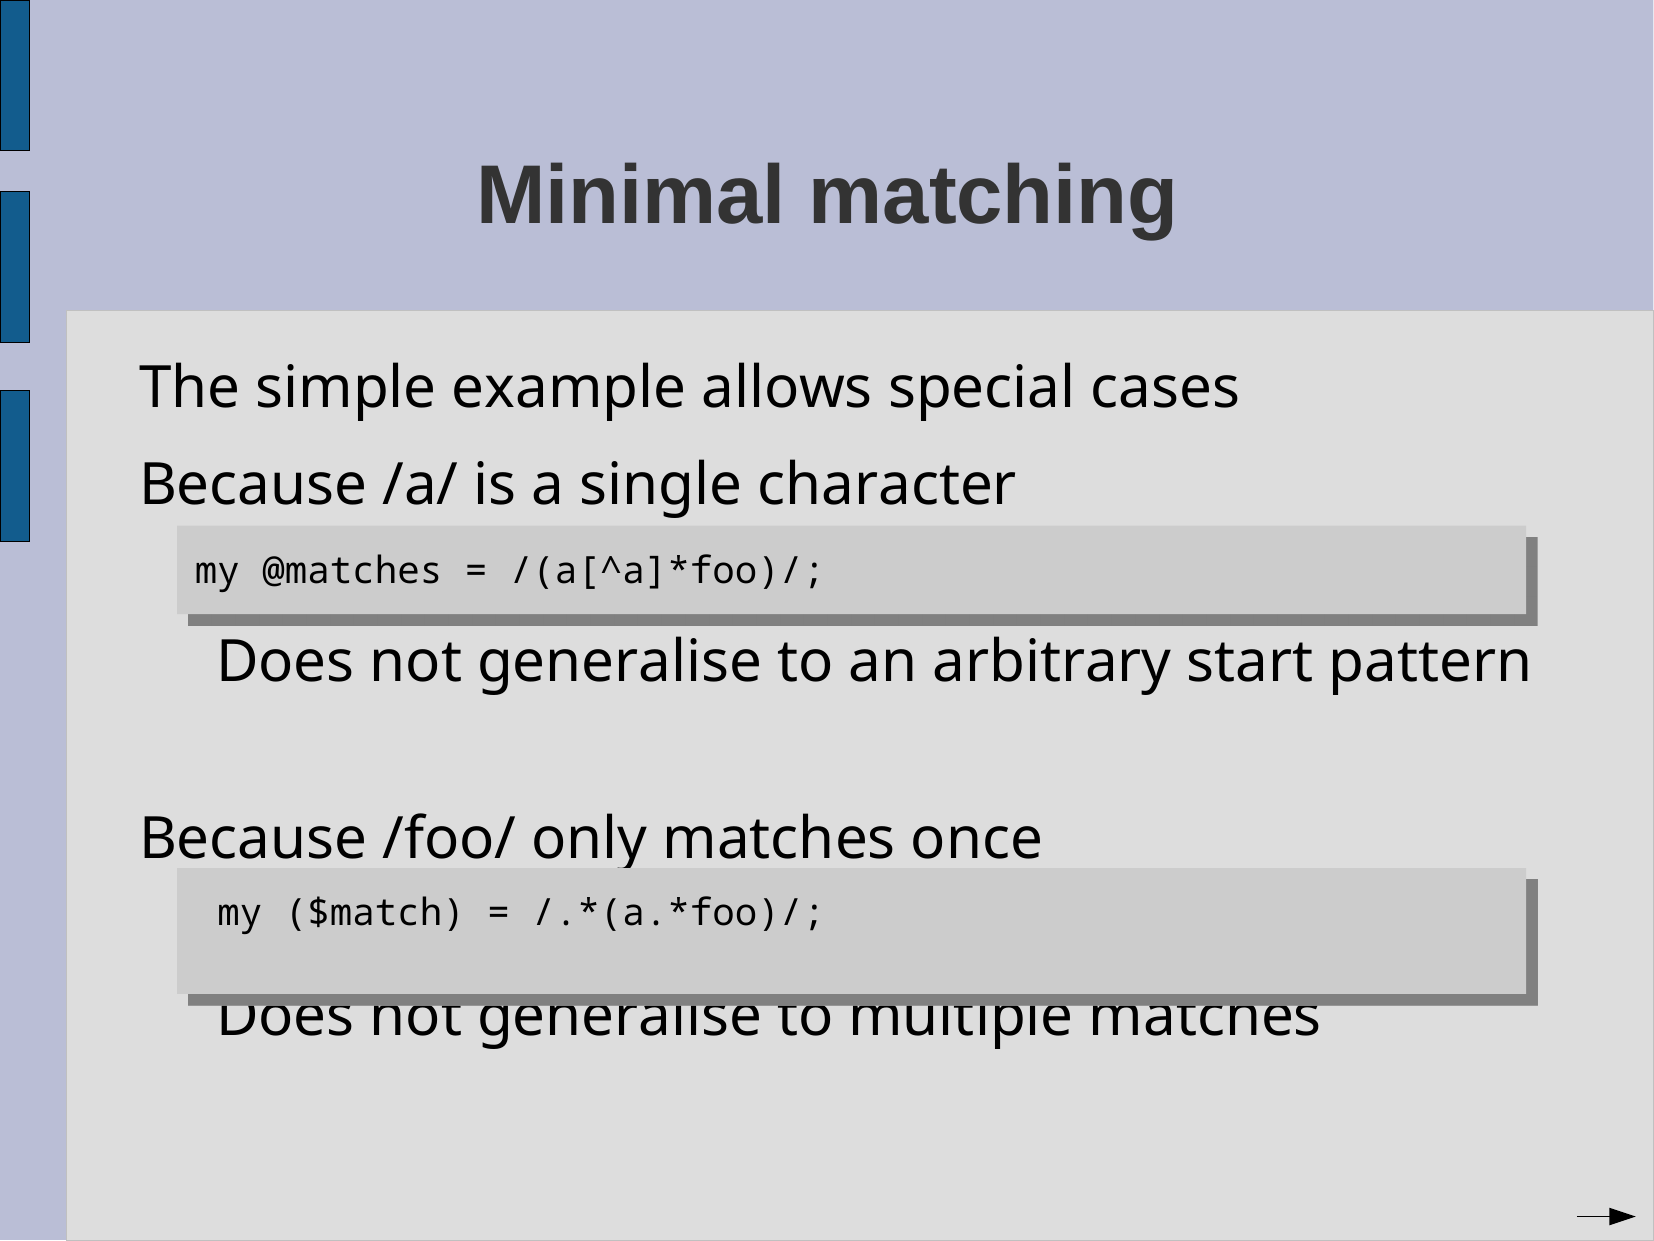

# Minimal matching
The simple example allows special cases
Because /a/ is a single character
Does not generalise to an arbitrary start pattern
Because /foo/ only matches once
Does not generalise to multiple matches
my @matches = /(a[^a]*foo)/;
 my ($match) = /.*(a.*foo)/;